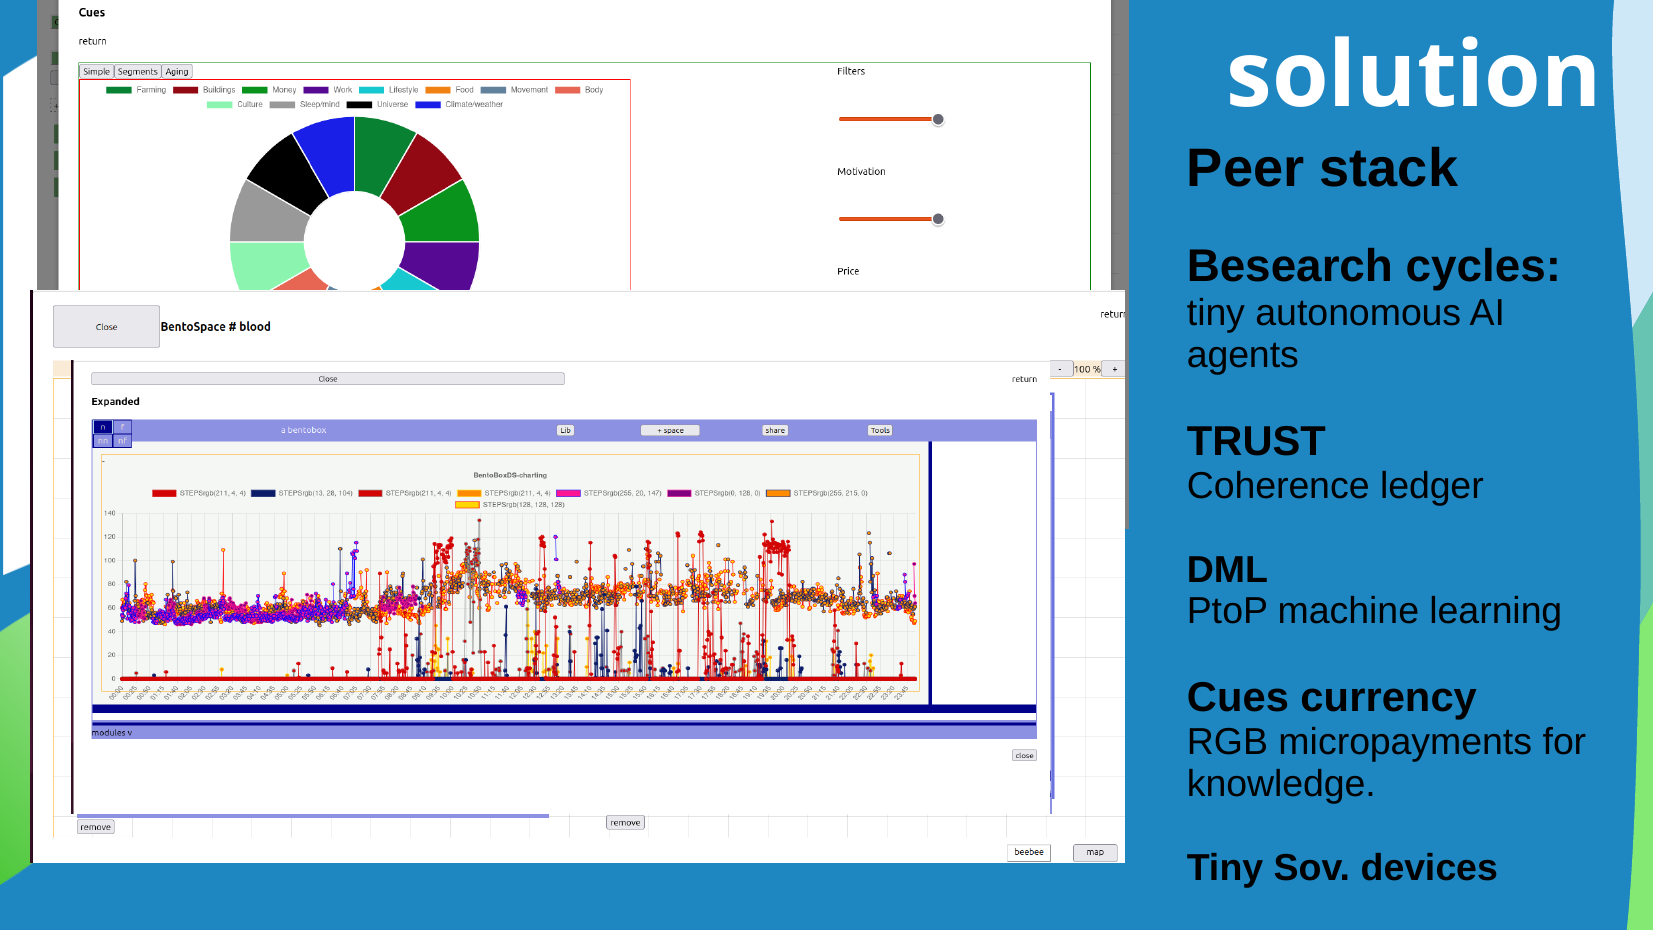

solution
Peer stack
Besearch cycles:
tiny autonomous AI agents
TRUST
Coherence ledger
DML
PtoP machine learning
Cues currency
RGB micropayments for knowledge.
Tiny Sov. devices
Screen shots from latest BentoBoxDS
Mix real code / demos
Right hand side the key technology